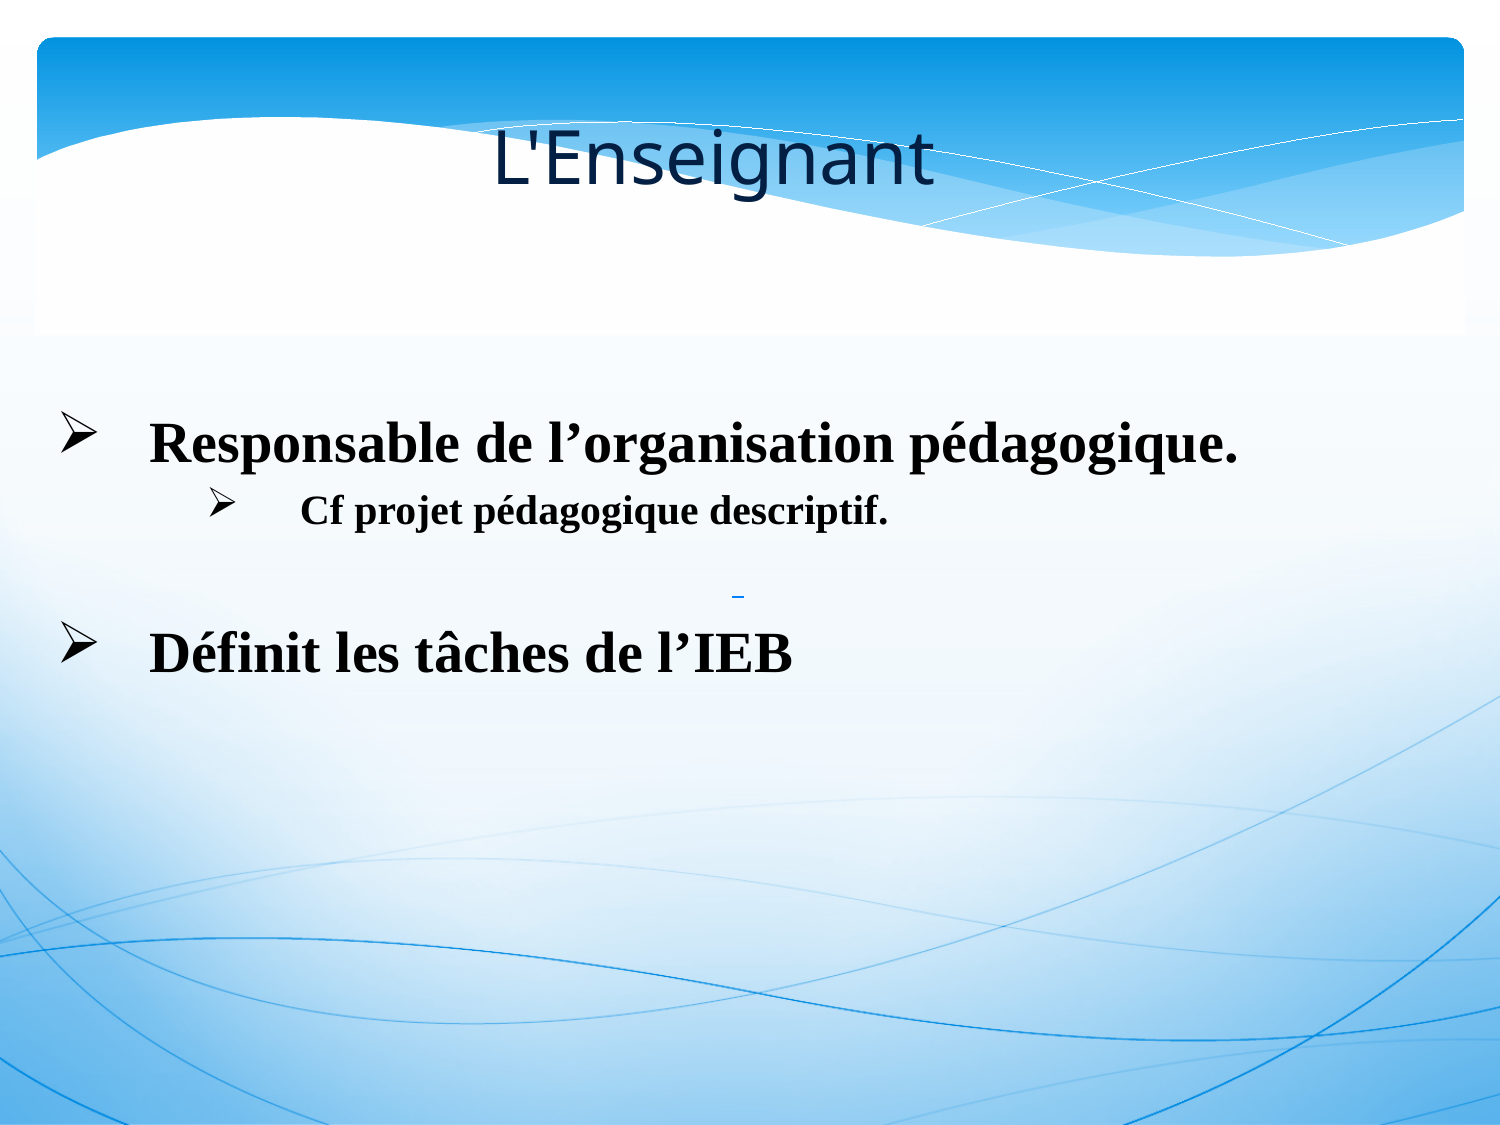

L'Enseignant
Responsable de l’organisation pédagogique.
Cf projet pédagogique descriptif.
Définit les tâches de l’IEB